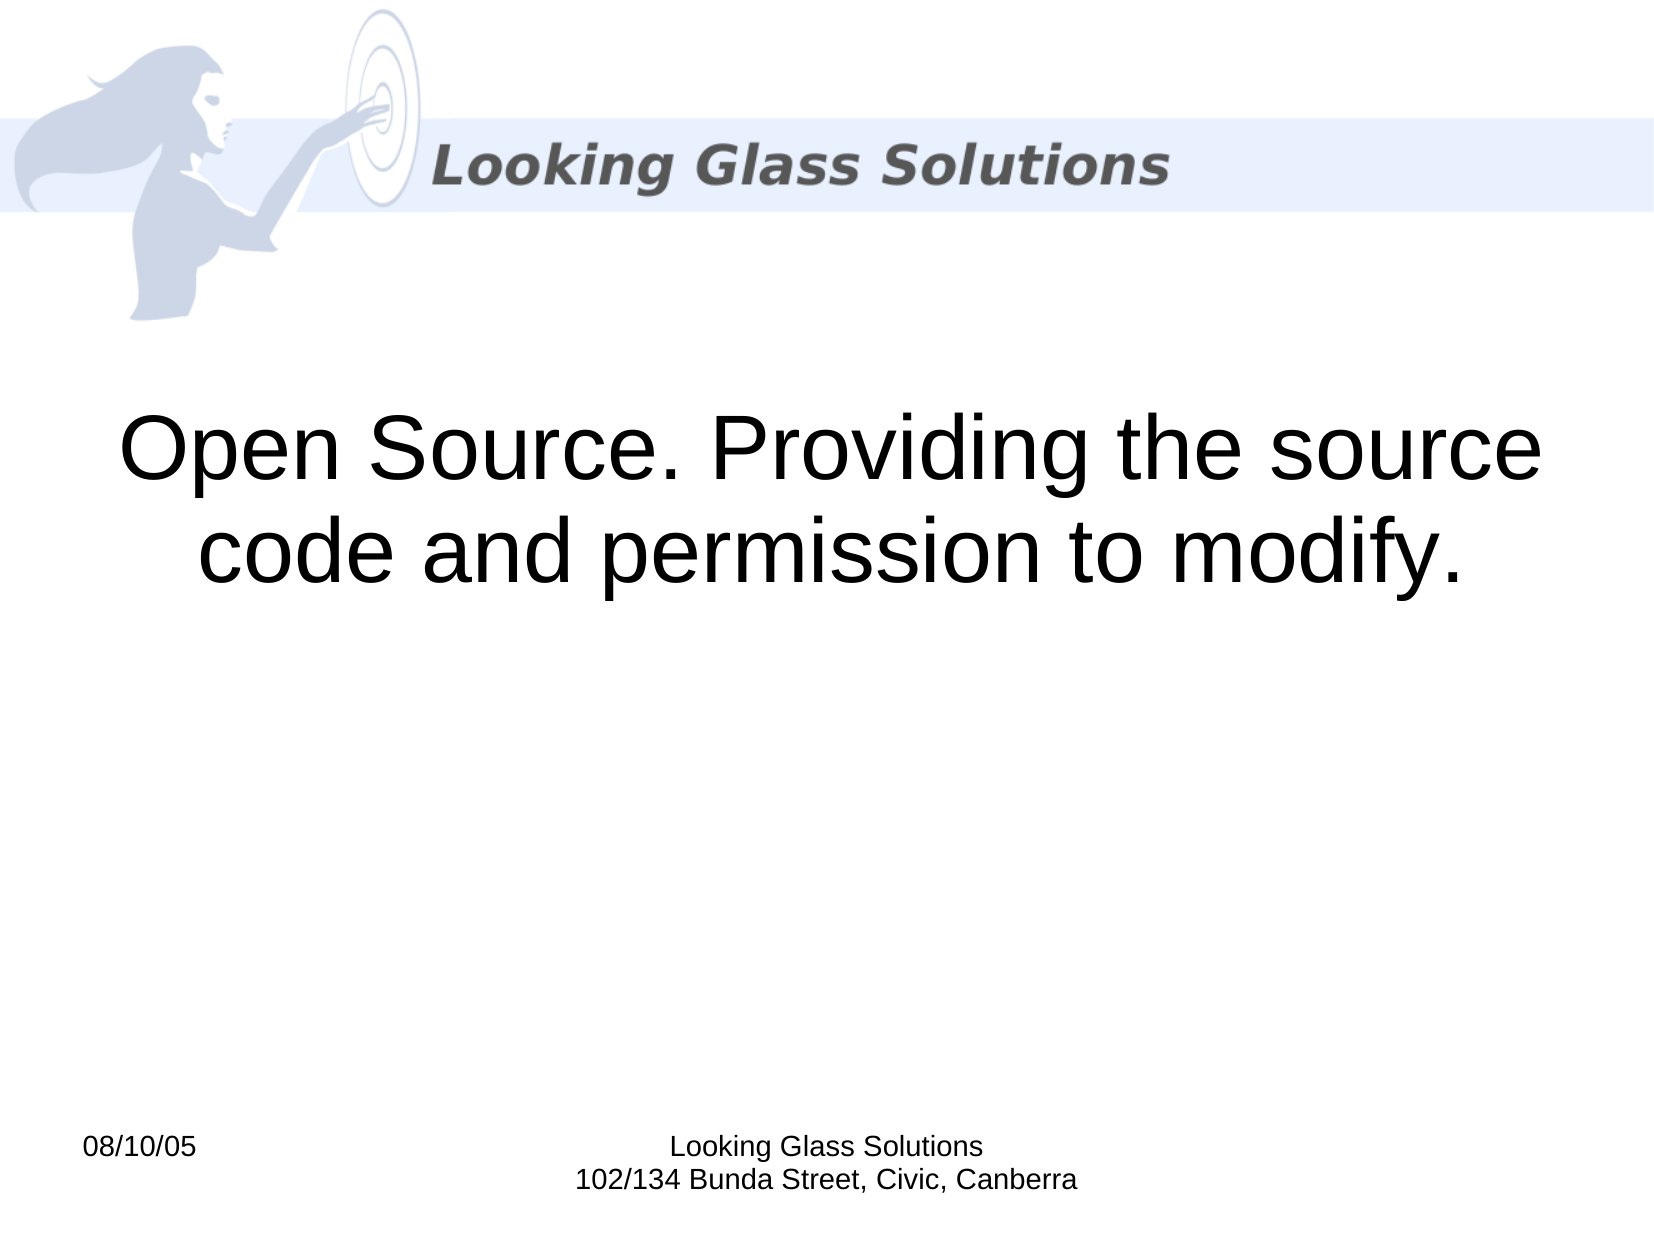

# Open Source. Providing the source code and permission to modify.